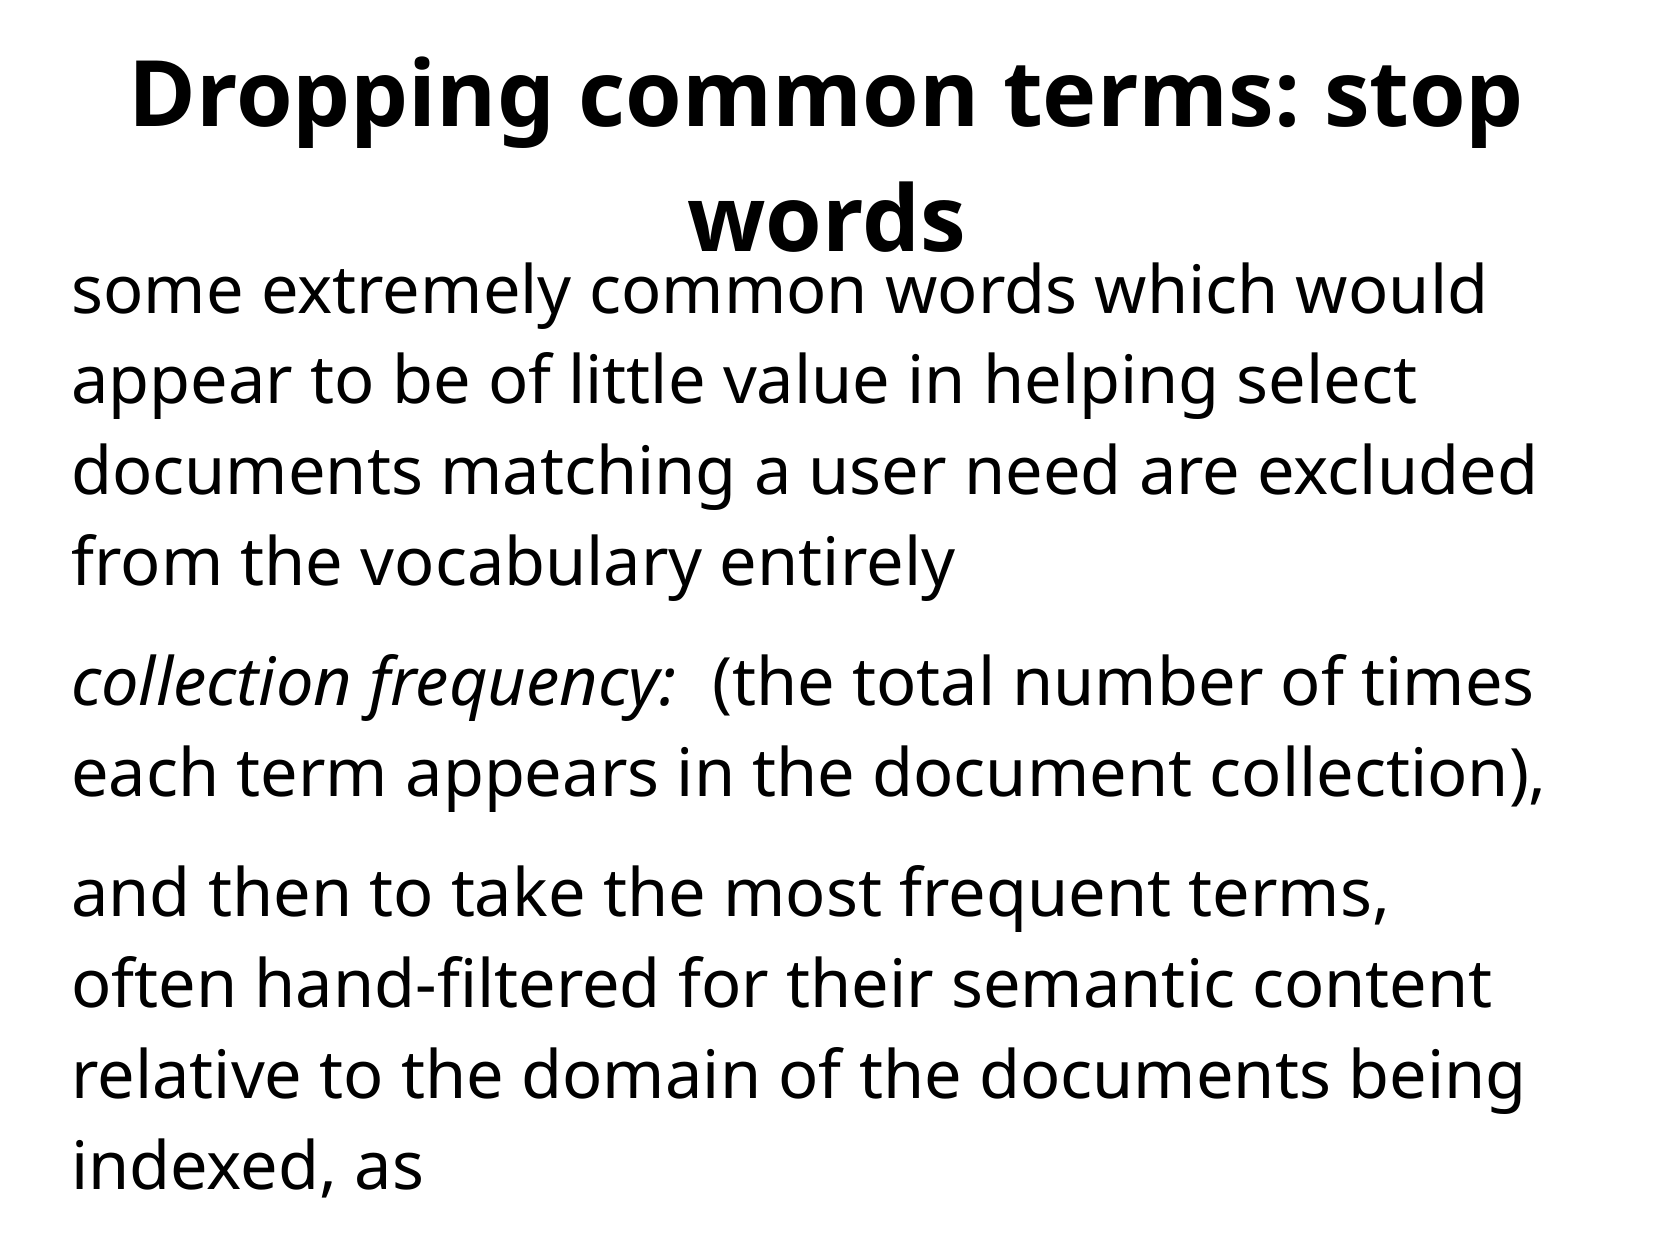

# Dropping common terms: stop words
some extremely common words which would appear to be of little value in helping select documents matching a user need are excluded from the vocabulary entirely
collection frequency: (the total number of times each term appears in the document collection),
and then to take the most frequent terms, often hand-filtered for their semantic content relative to the domain of the documents being indexed, as
a stop list,